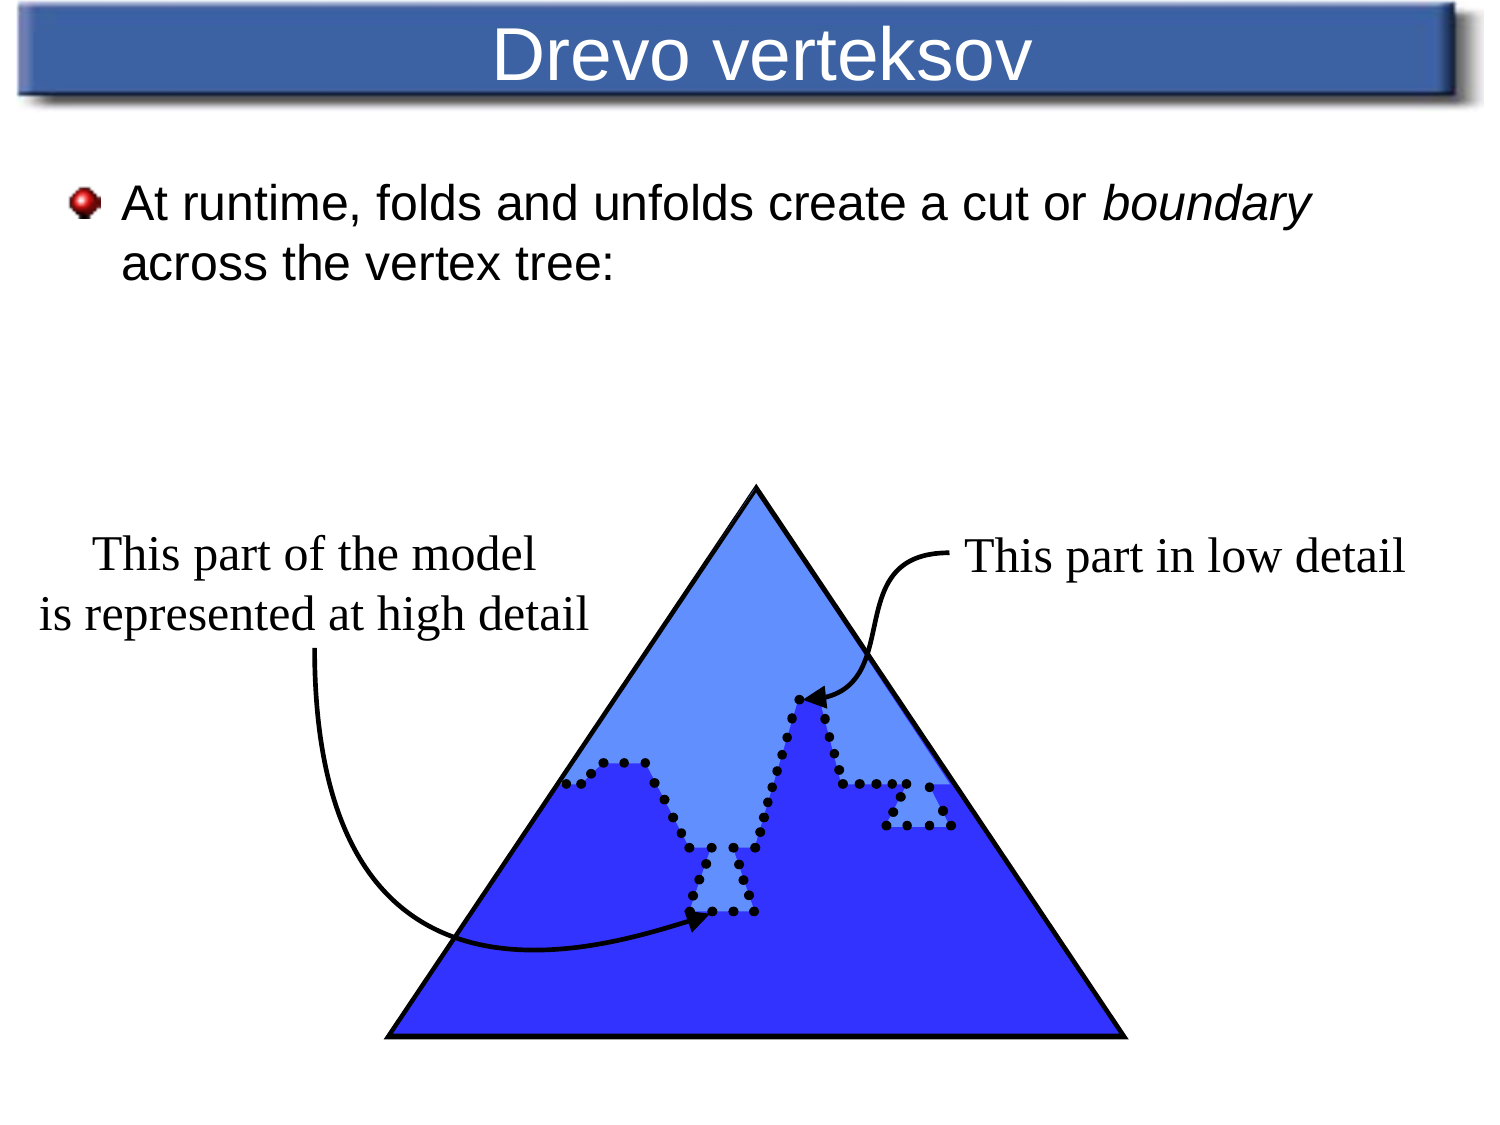

# Drevo verteksov
At runtime, folds and unfolds create a cut or boundary across the vertex tree:
This part of the model
is represented at high detail
This part in low detail